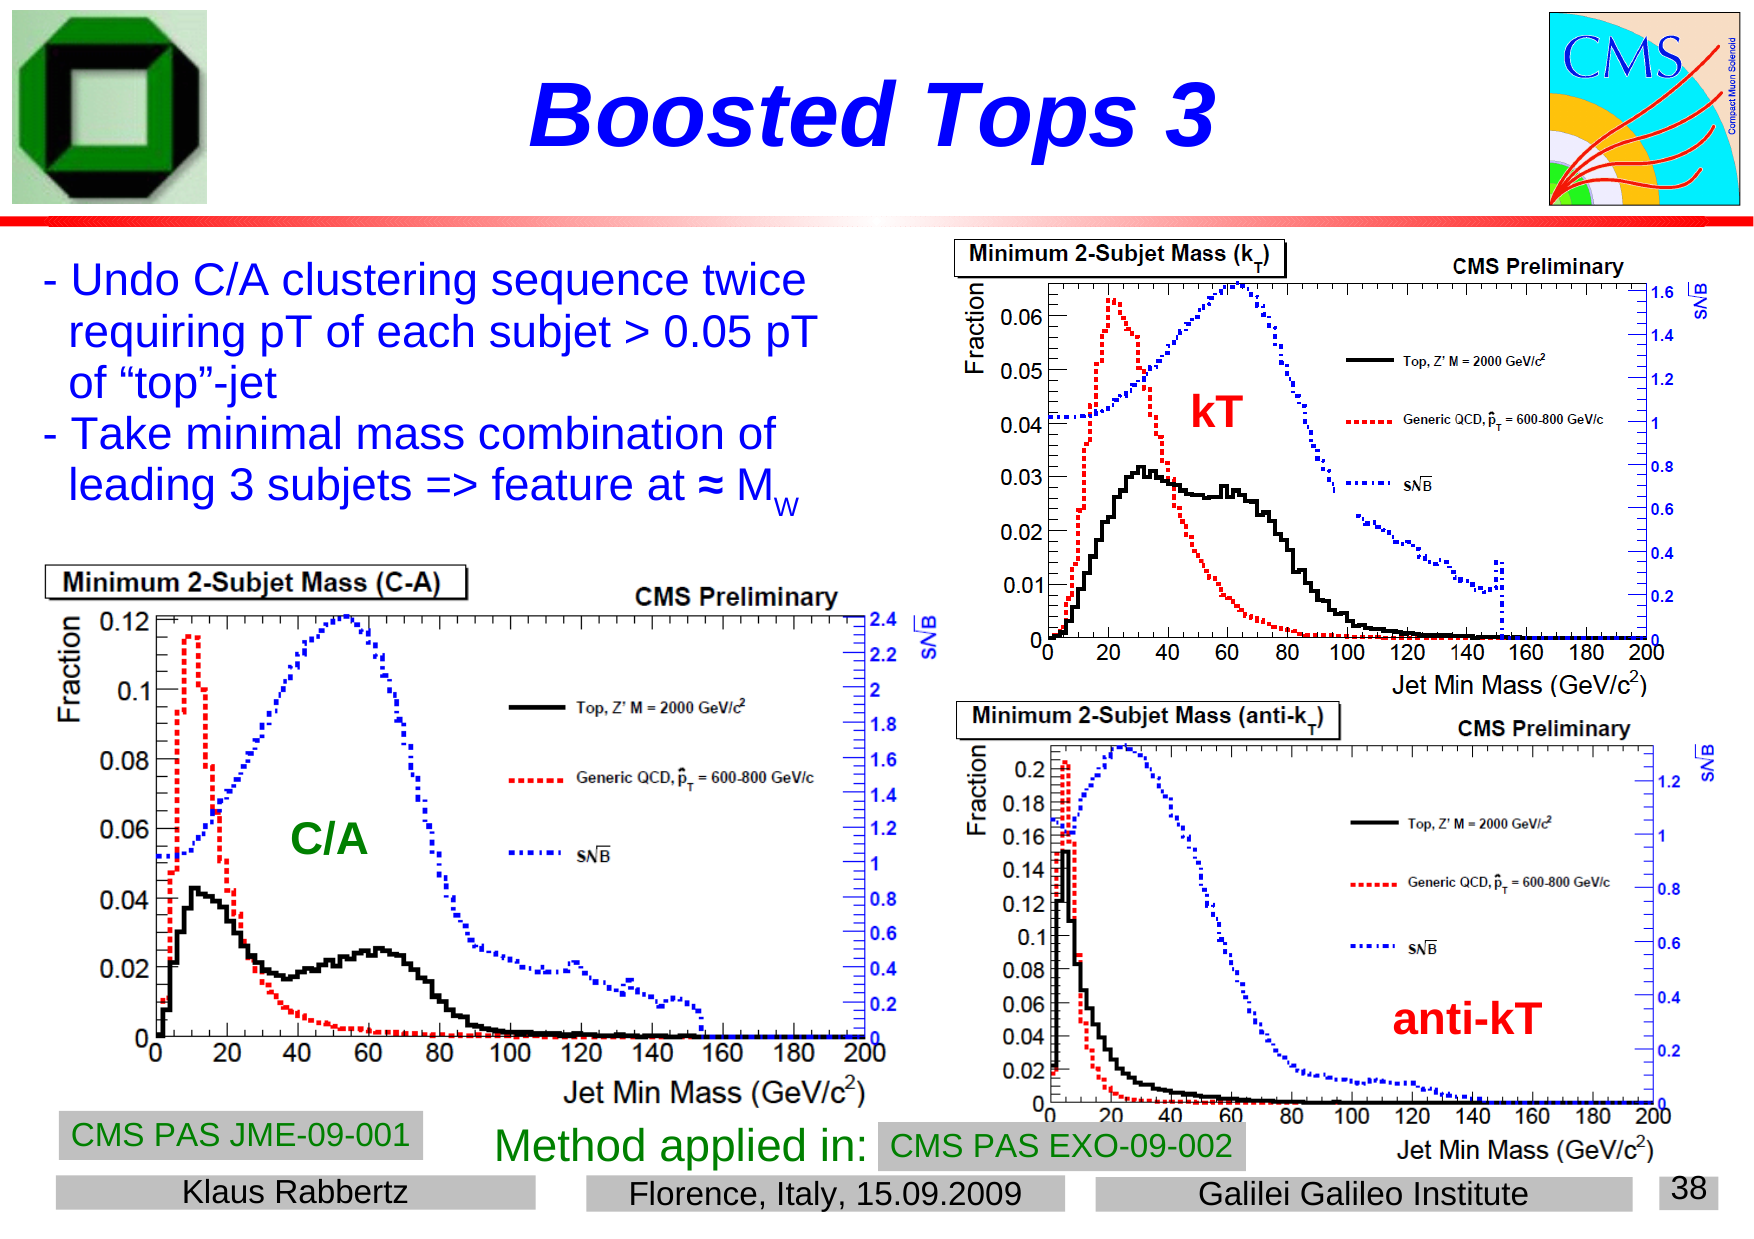

# Boosted Tops 3
- Undo C/A clustering sequence twice
 requiring pT of each subjet > 0.05 pT
 of “top”-jet
- Take minimal mass combination of
 leading 3 subjets => feature at ≈ MW
kT
C/A
anti-kT
CMS PAS JME-09-001
Method applied in:
CMS PAS EXO-09-002